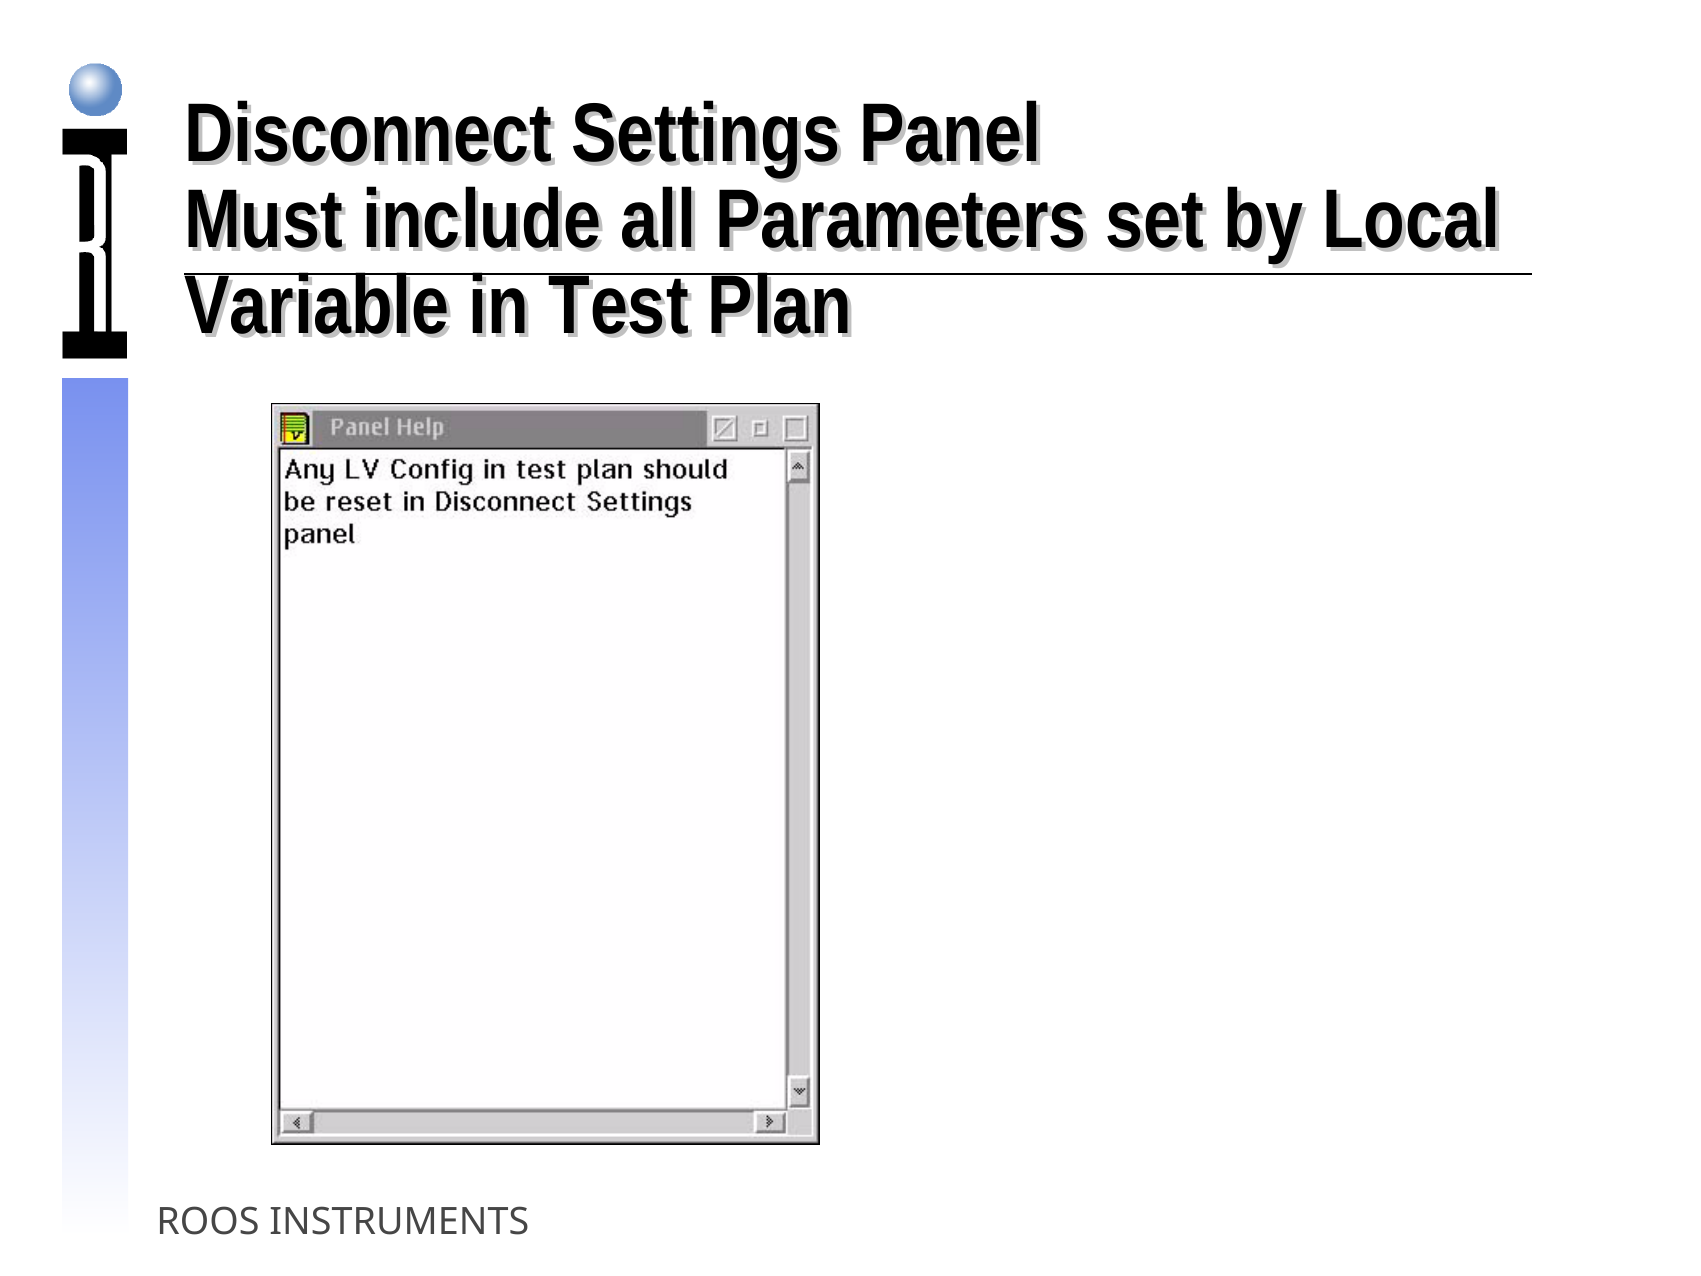

Disconnect Settings Panel
Must include all Parameters set by Local Variable in Test Plan